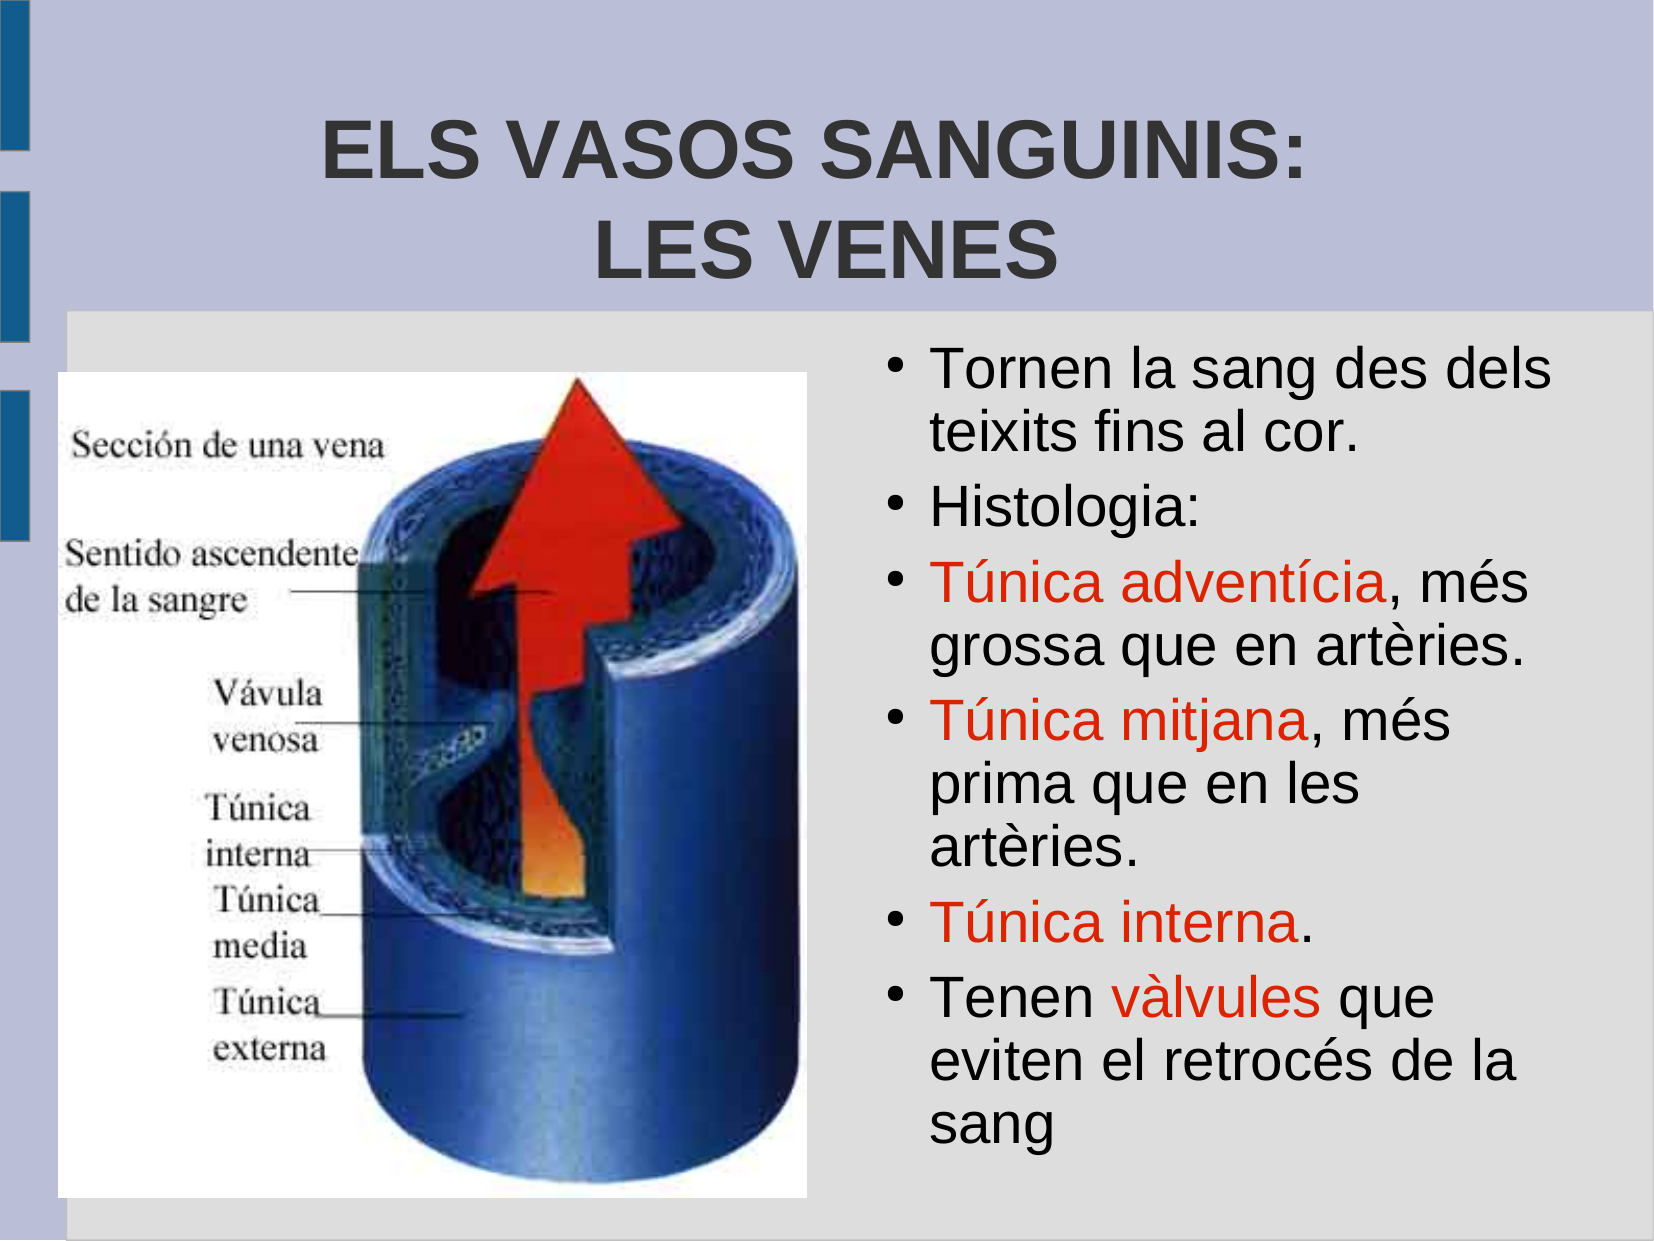

ELS VASOS SANGUINIS:
LES VENES
Tornen la sang des dels teixits fins al cor.
Histologia:
Túnica adventícia, més grossa que en artèries.
Túnica mitjana, més prima que en les artèries.
Túnica interna.
Tenen vàlvules que eviten el retrocés de la sang